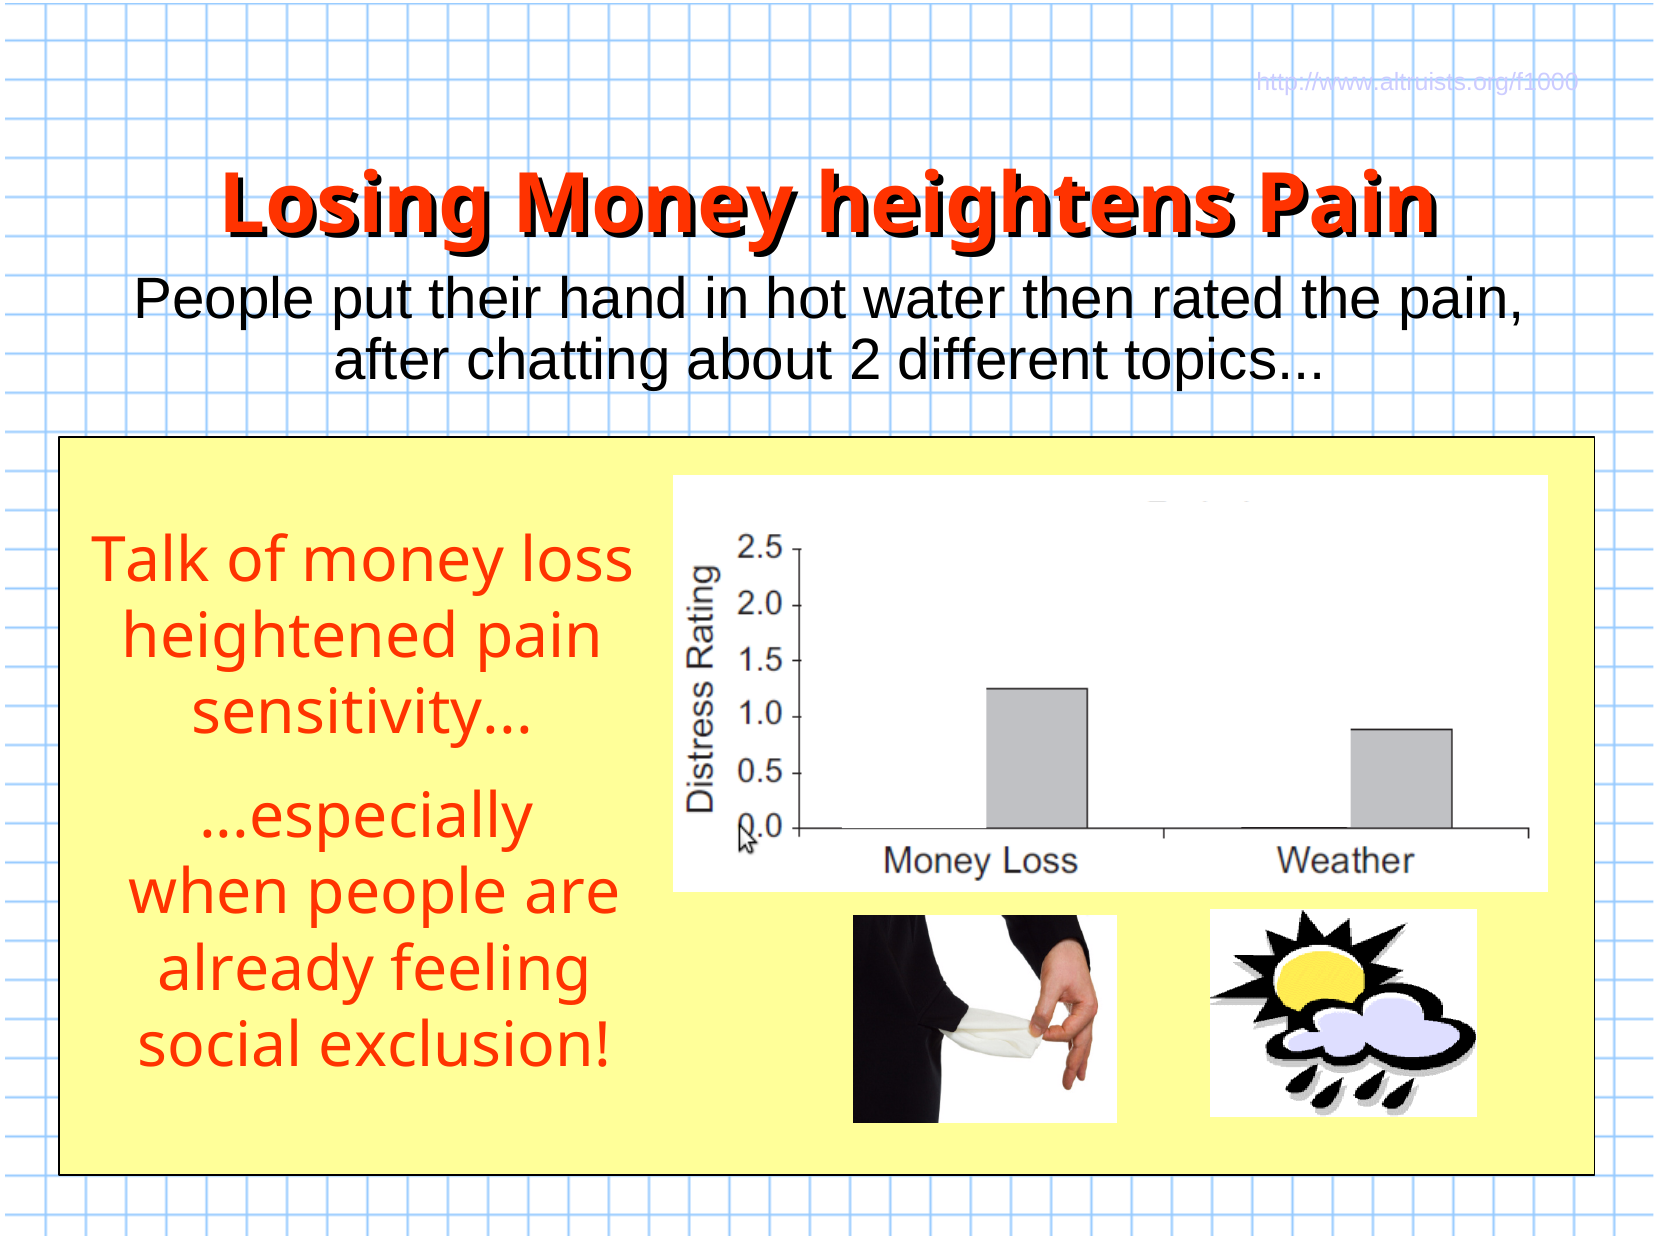

Losing Money heightens Pain
http://www.altruists.org/f1000
People put their hand in hot water then rated the pain,
after chatting about 2 different topics...
Talk of money loss heightened pain sensitivity...
...especially
when people are already feeling social exclusion!